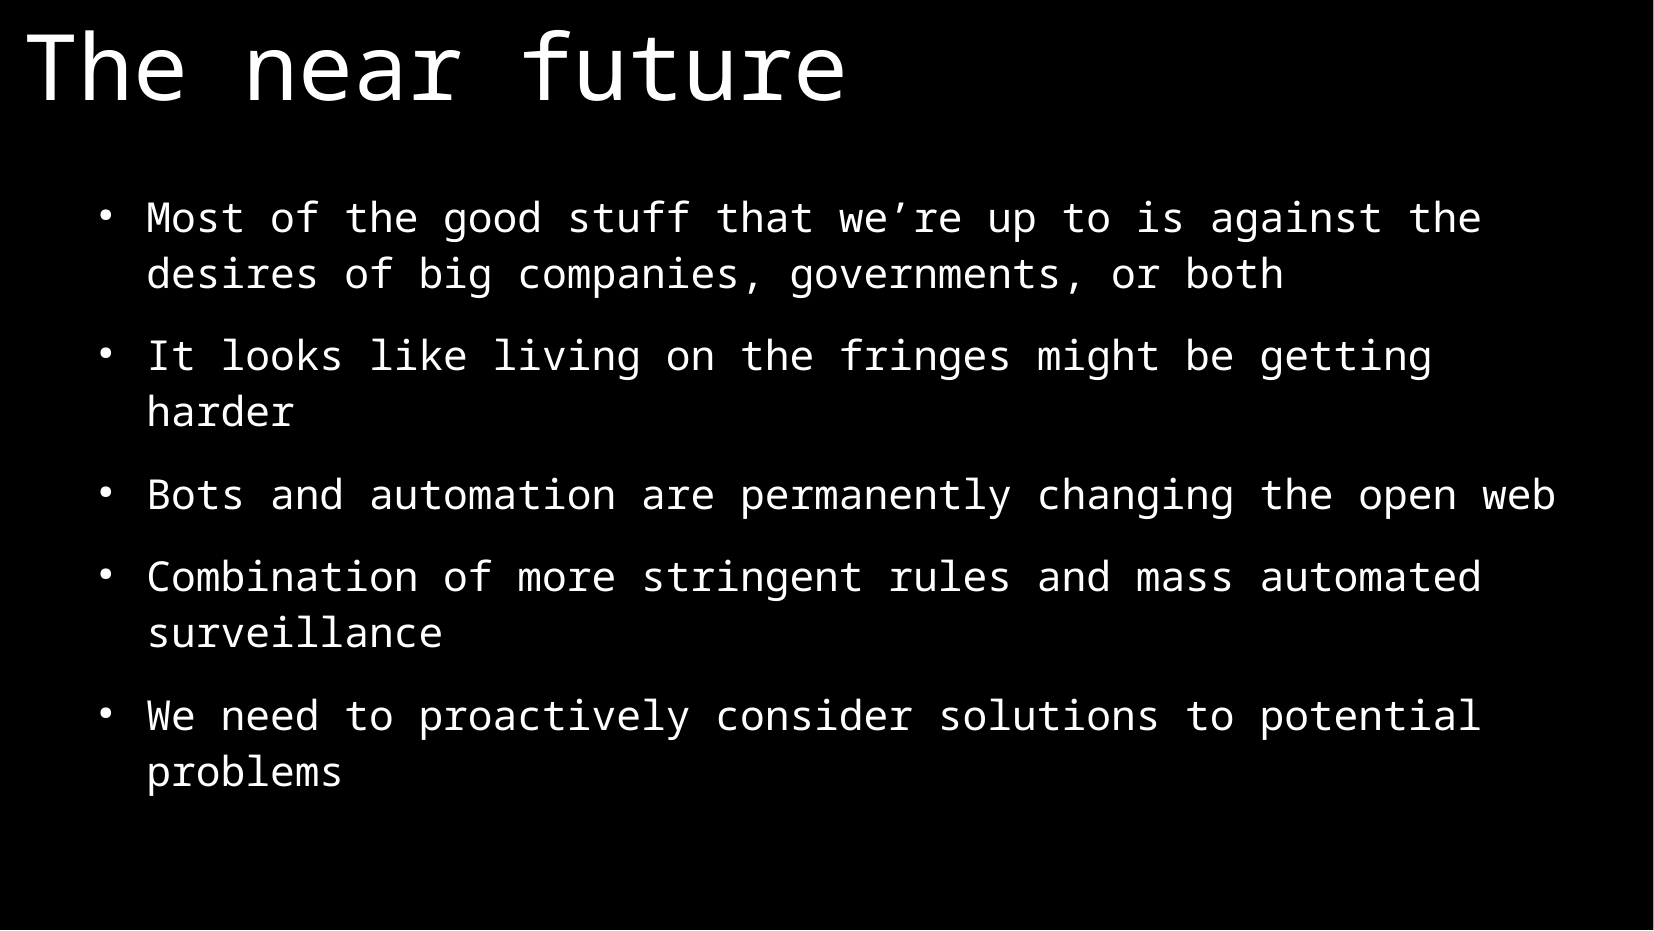

# The near future
Most of the good stuff that we’re up to is against the desires of big companies, governments, or both
It looks like living on the fringes might be getting harder
Bots and automation are permanently changing the open web
Combination of more stringent rules and mass automated surveillance
We need to proactively consider solutions to potential problems
10